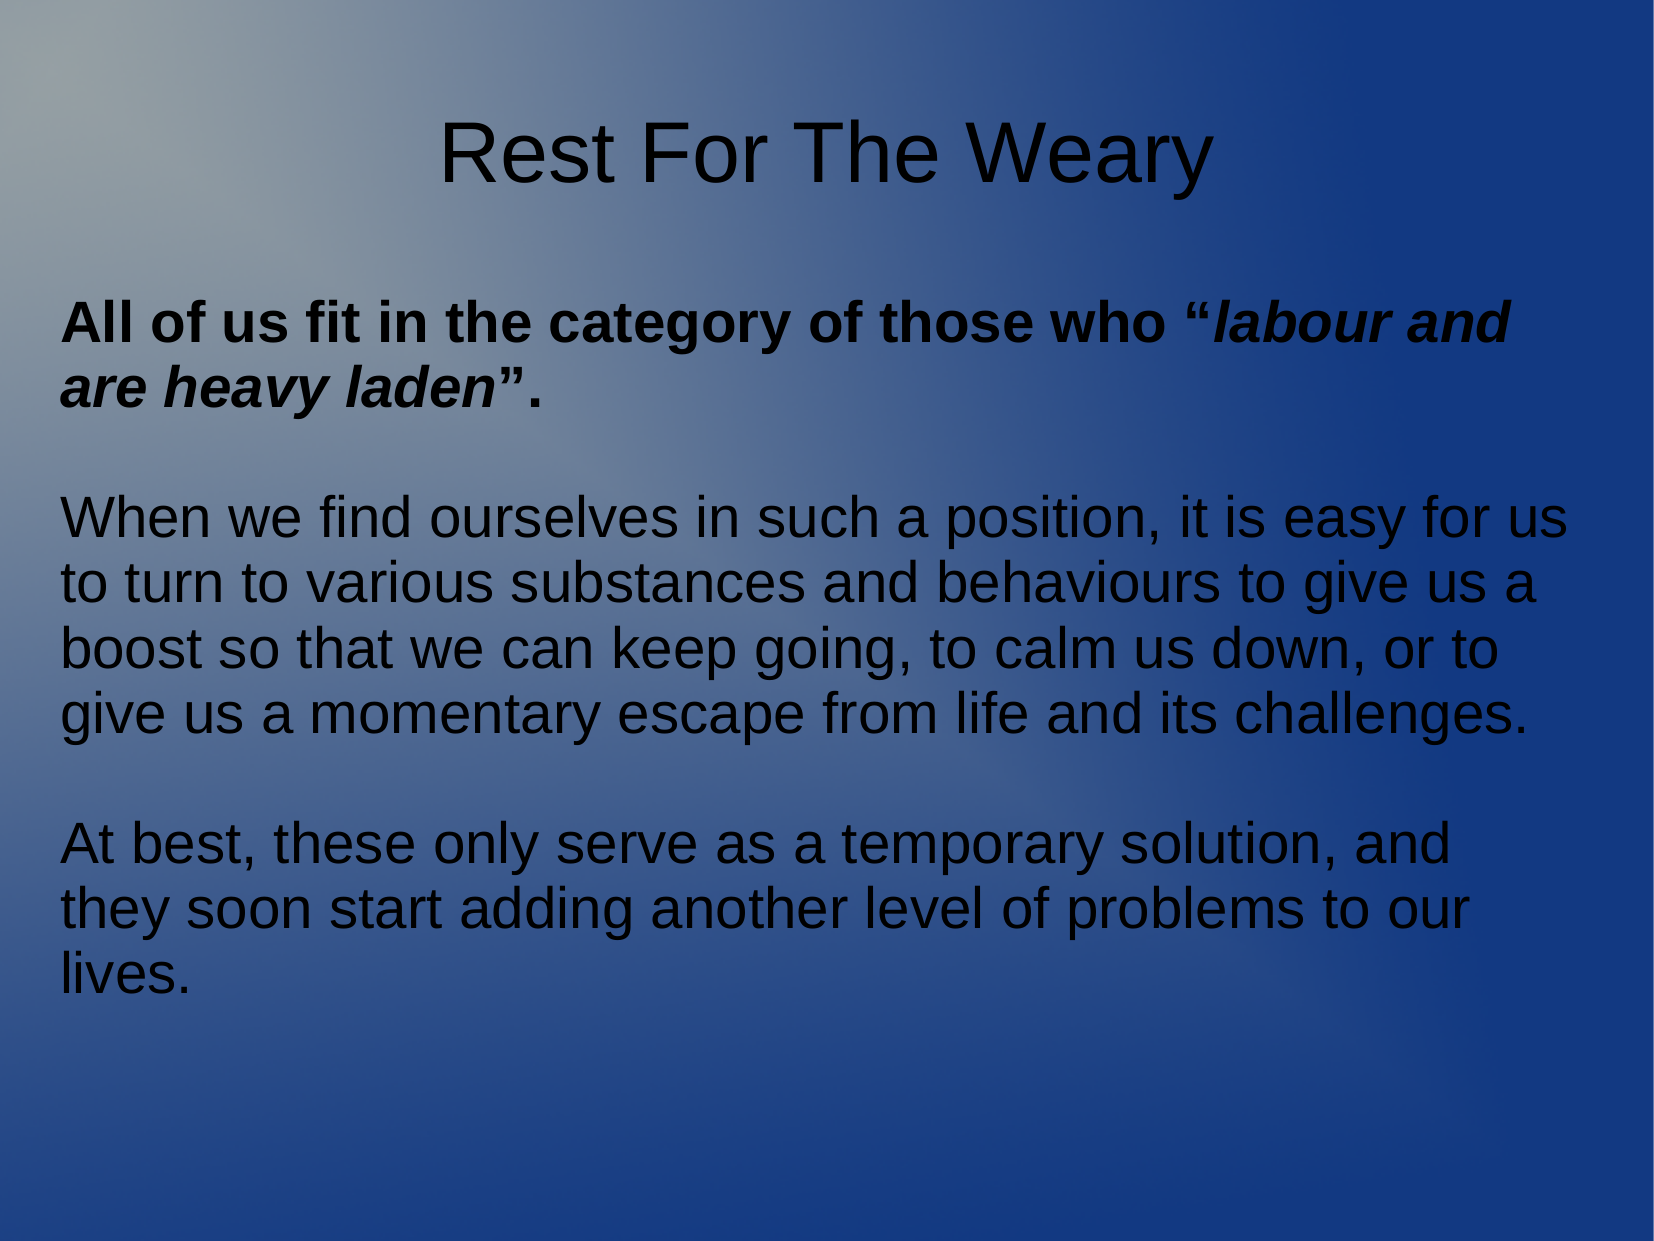

# Rest For The Weary
All of us fit in the category of those who “labour and are heavy laden”.
When we find ourselves in such a position, it is easy for us to turn to various substances and behaviours to give us a boost so that we can keep going, to calm us down, or to give us a momentary escape from life and its challenges.
At best, these only serve as a temporary solution, and they soon start adding another level of problems to our lives.